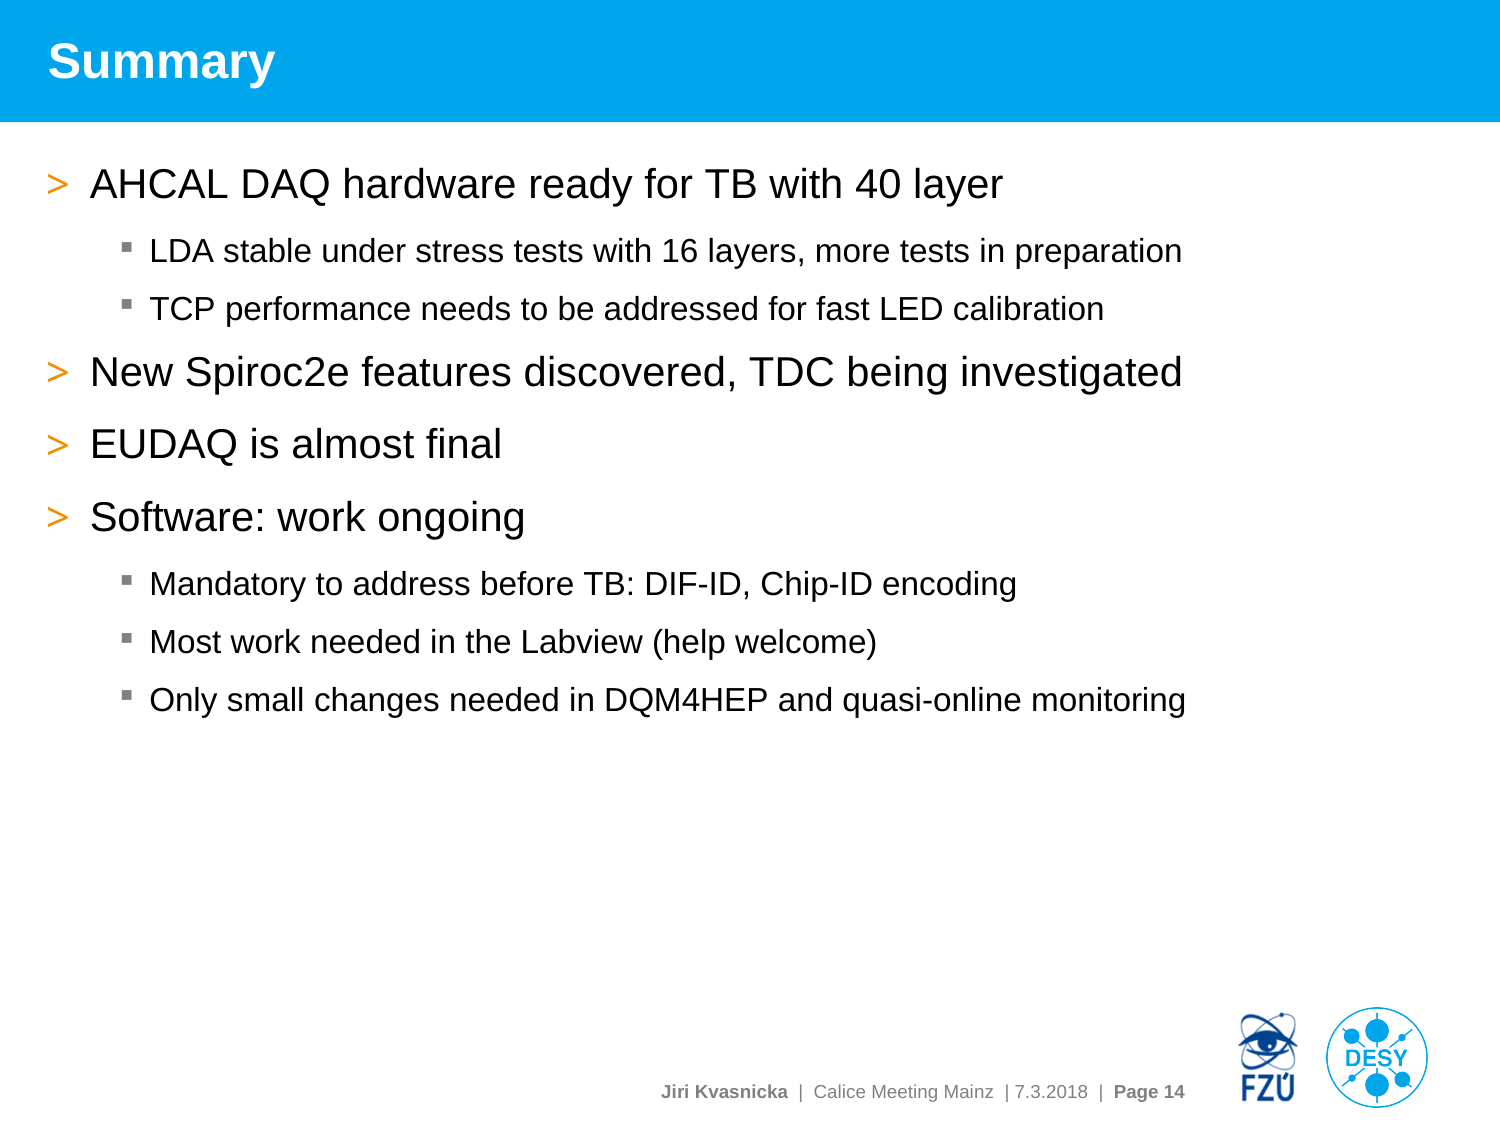

# Summary
AHCAL DAQ hardware ready for TB with 40 layer
LDA stable under stress tests with 16 layers, more tests in preparation
TCP performance needs to be addressed for fast LED calibration
New Spiroc2e features discovered, TDC being investigated
EUDAQ is almost final
Software: work ongoing
Mandatory to address before TB: DIF-ID, Chip-ID encoding
Most work needed in the Labview (help welcome)
Only small changes needed in DQM4HEP and quasi-online monitoring